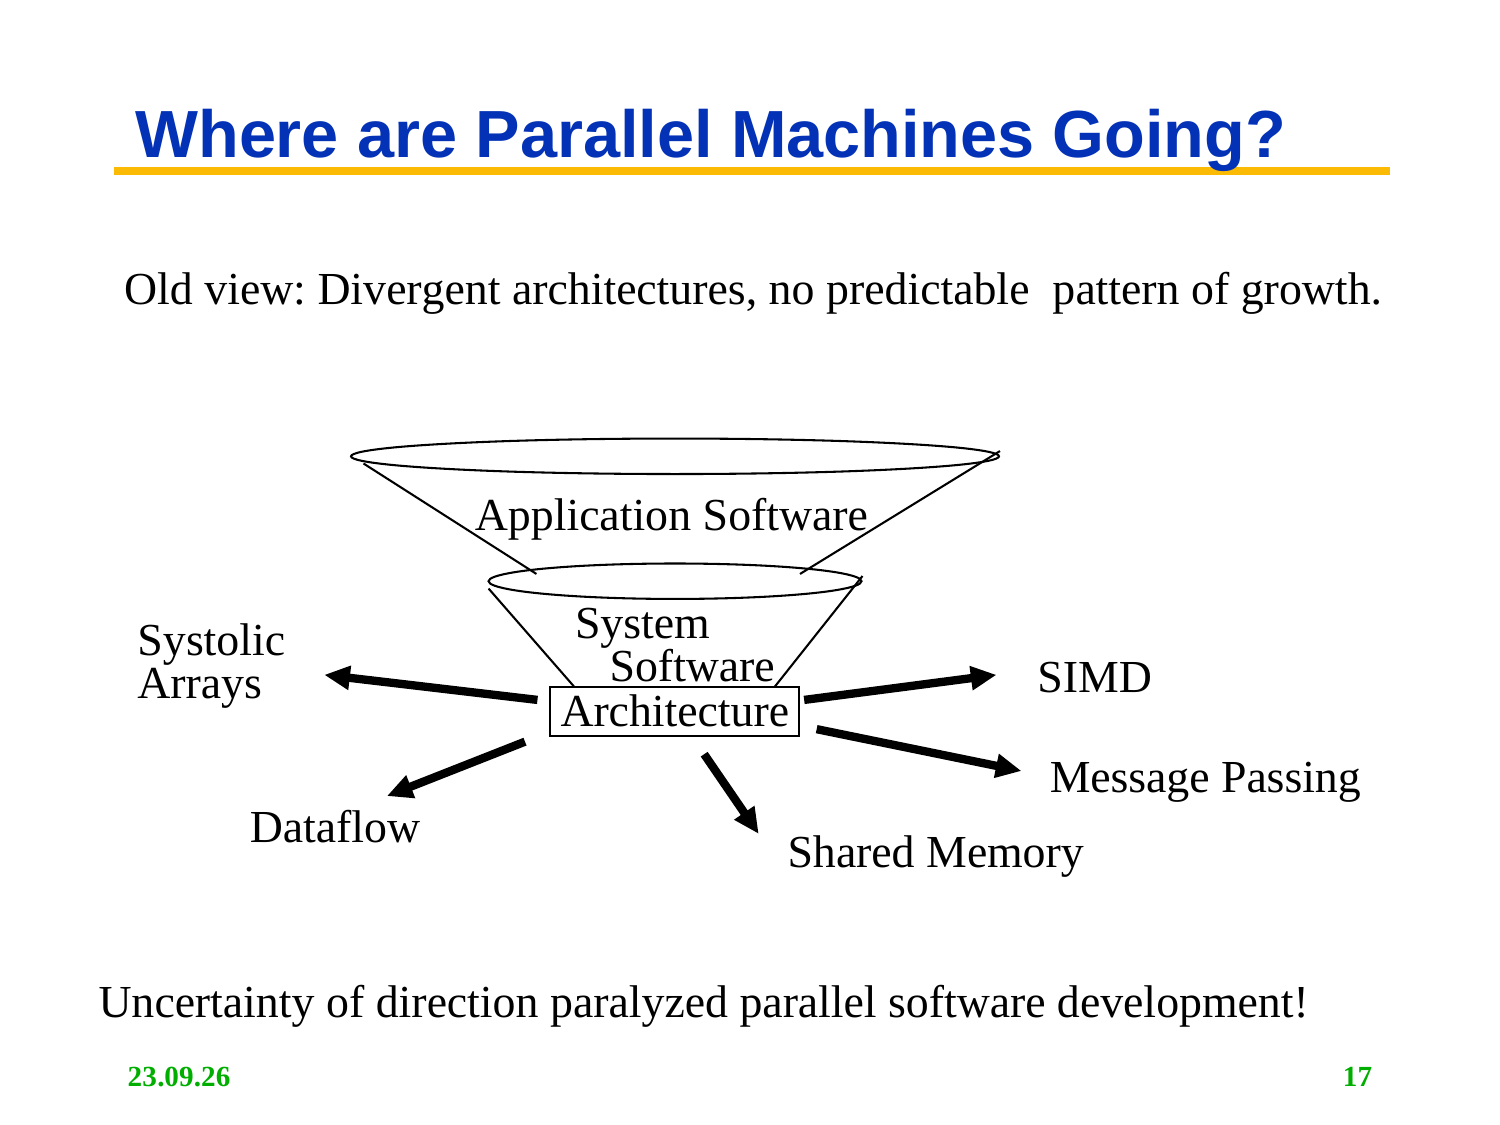

# Where are Parallel Machines Going?
Old view: Divergent architectures, no predictable pattern of growth.
Application Software
System
 Software
Systolic
Arrays
SIMD
Architecture
Message Passing
Dataflow
Shared Memory
Uncertainty of direction paralyzed parallel software development!
CS258 S99
17